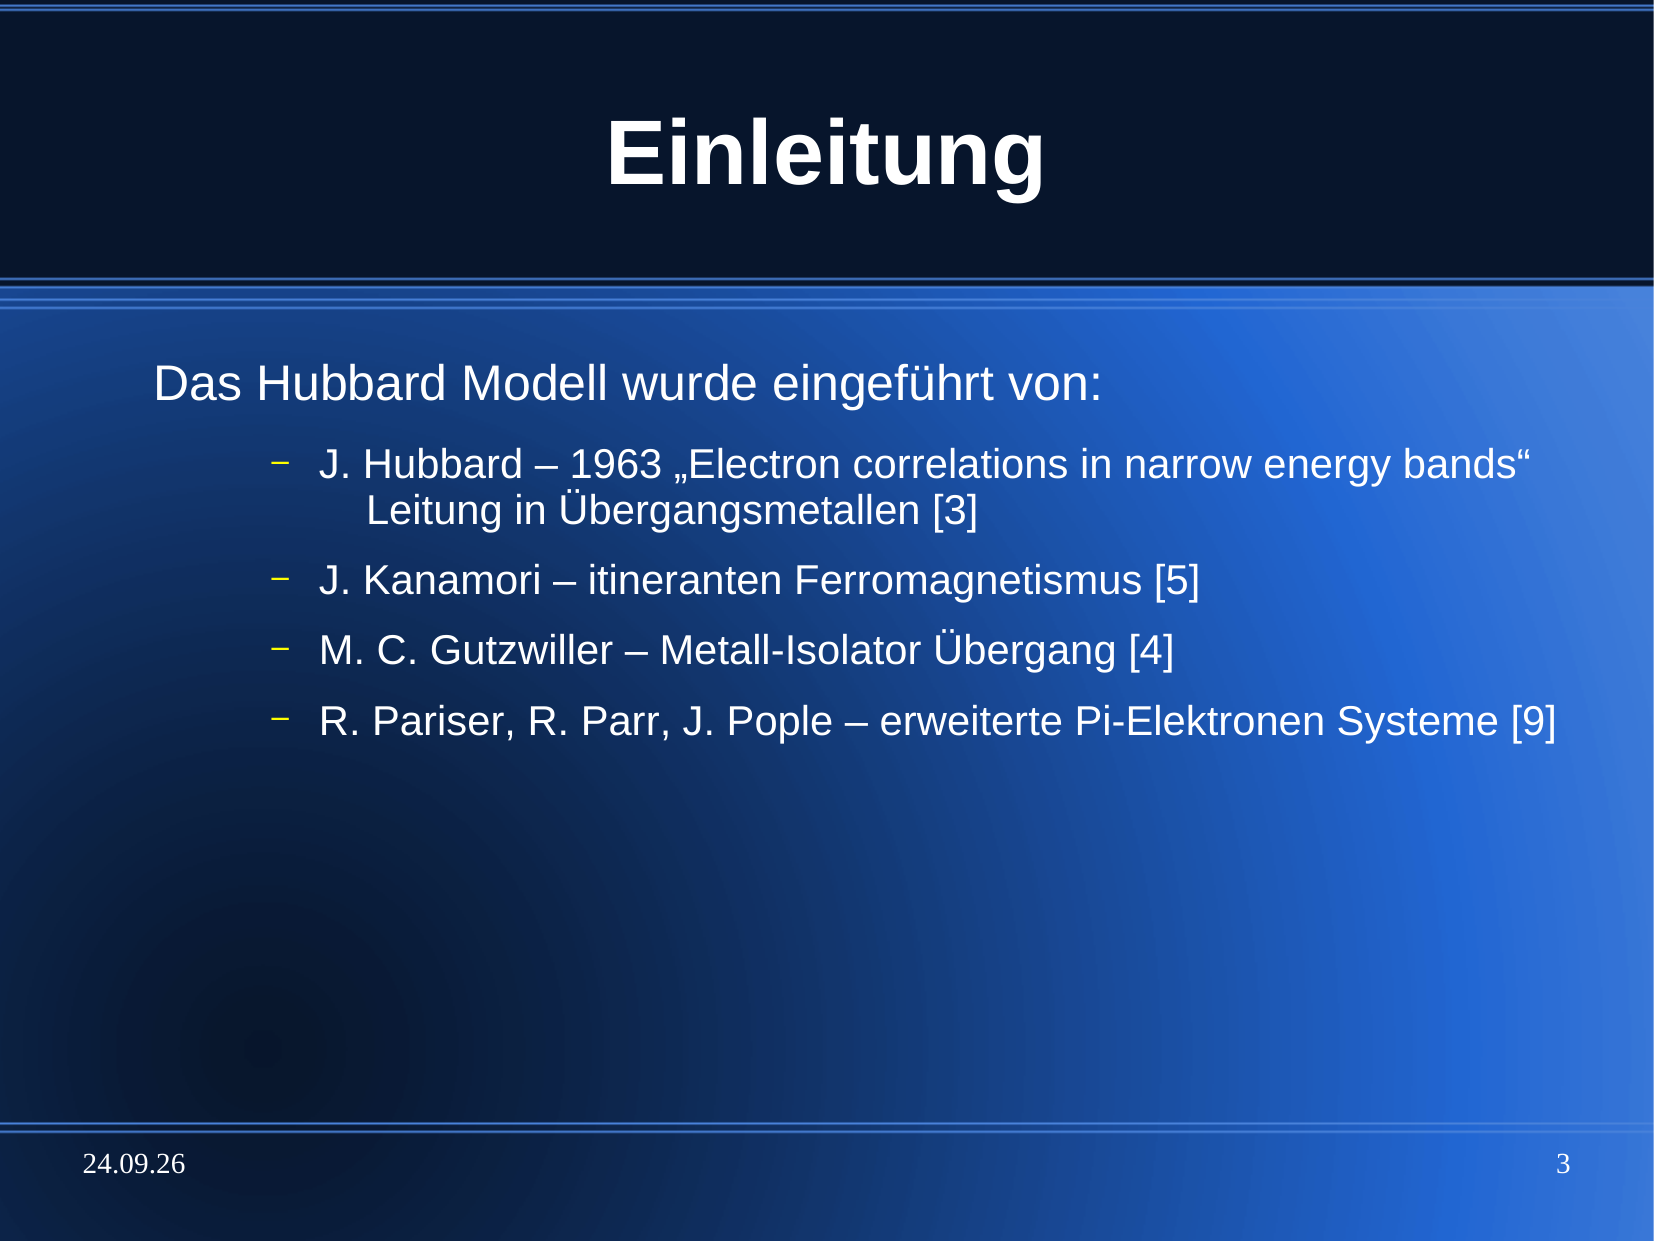

# Einleitung
Das Hubbard Modell wurde eingeführt von:
J. Hubbard – 1963 „Electron correlations in narrow energy bands“ Leitung in Übergangsmetallen [3]
J. Kanamori – itineranten Ferromagnetismus [5]
M. C. Gutzwiller – Metall-Isolator Übergang [4]
R. Pariser, R. Parr, J. Pople – erweiterte Pi-Elektronen Systeme [9]
3